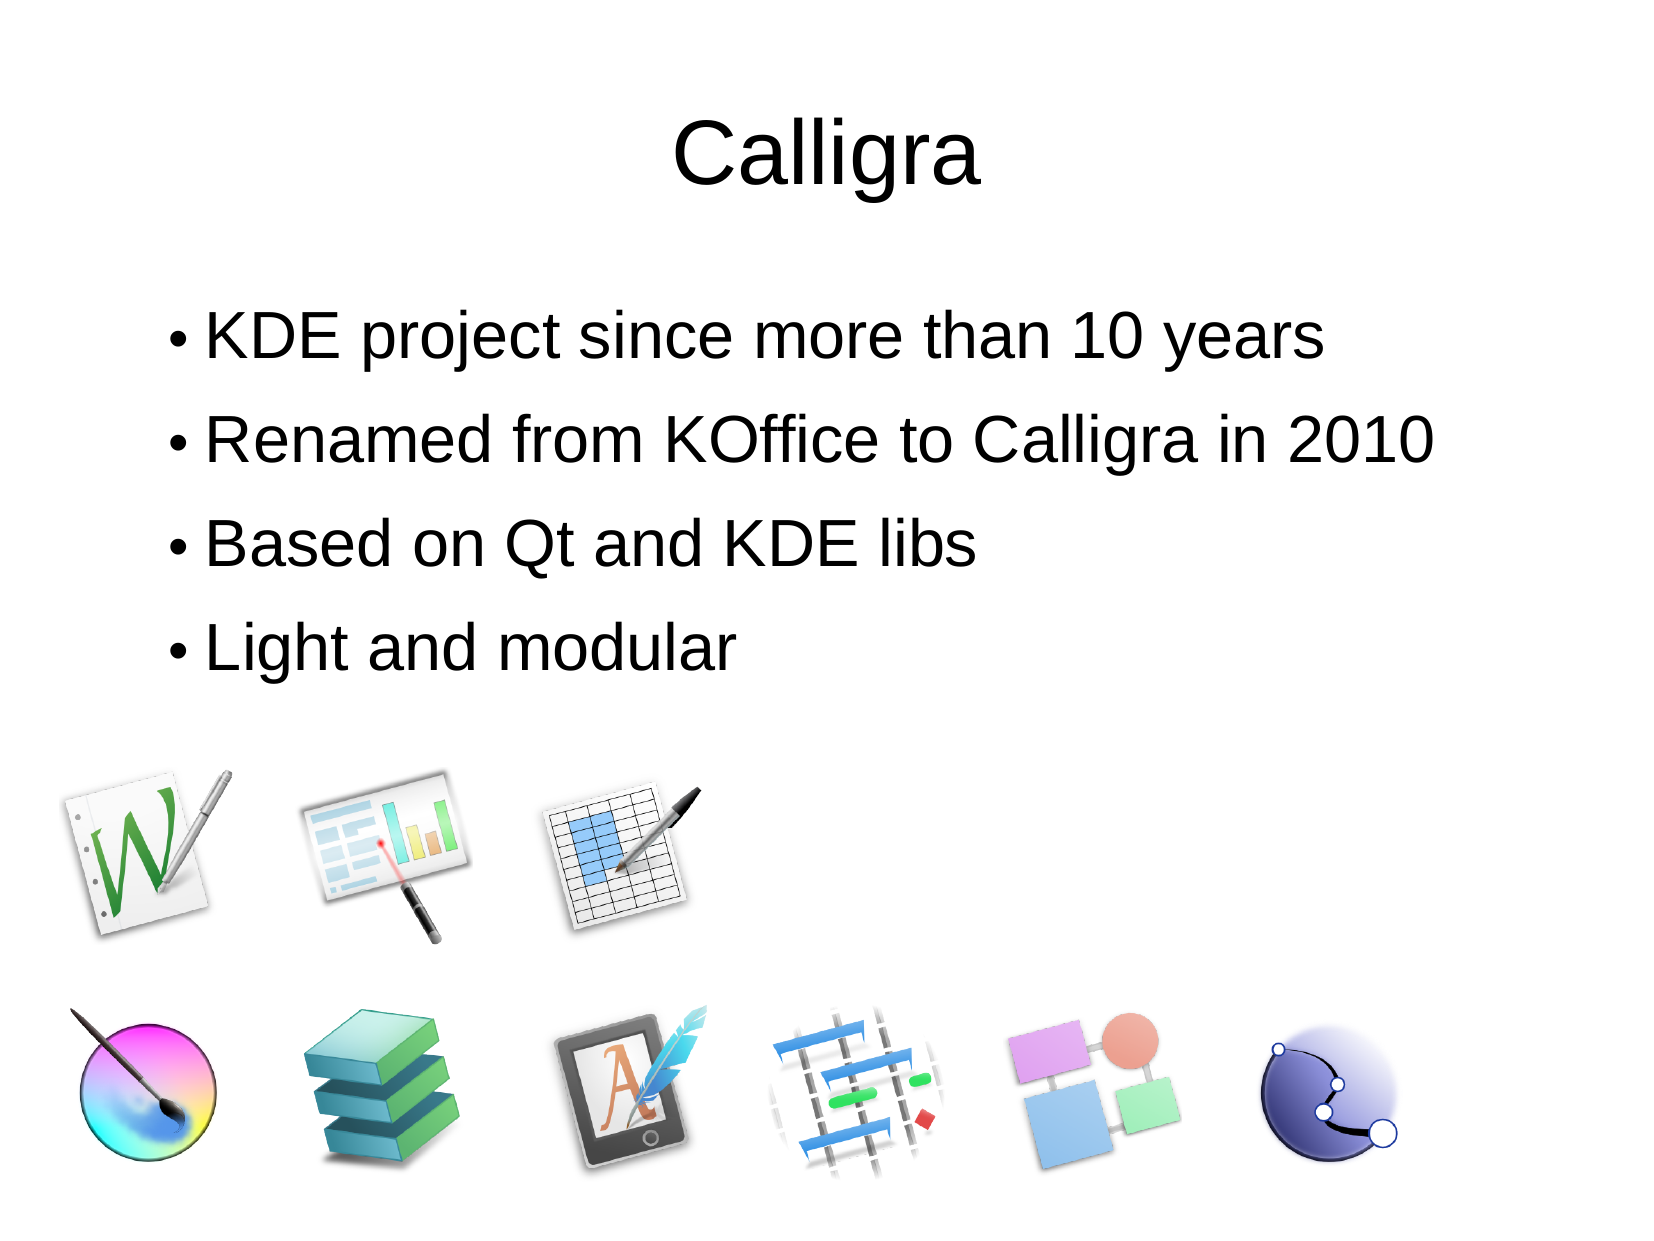

Calligra
• KDE project since more than 10 years
• Renamed from KOffice to Calligra in 2010
• Based on Qt and KDE libs
• Light and modular